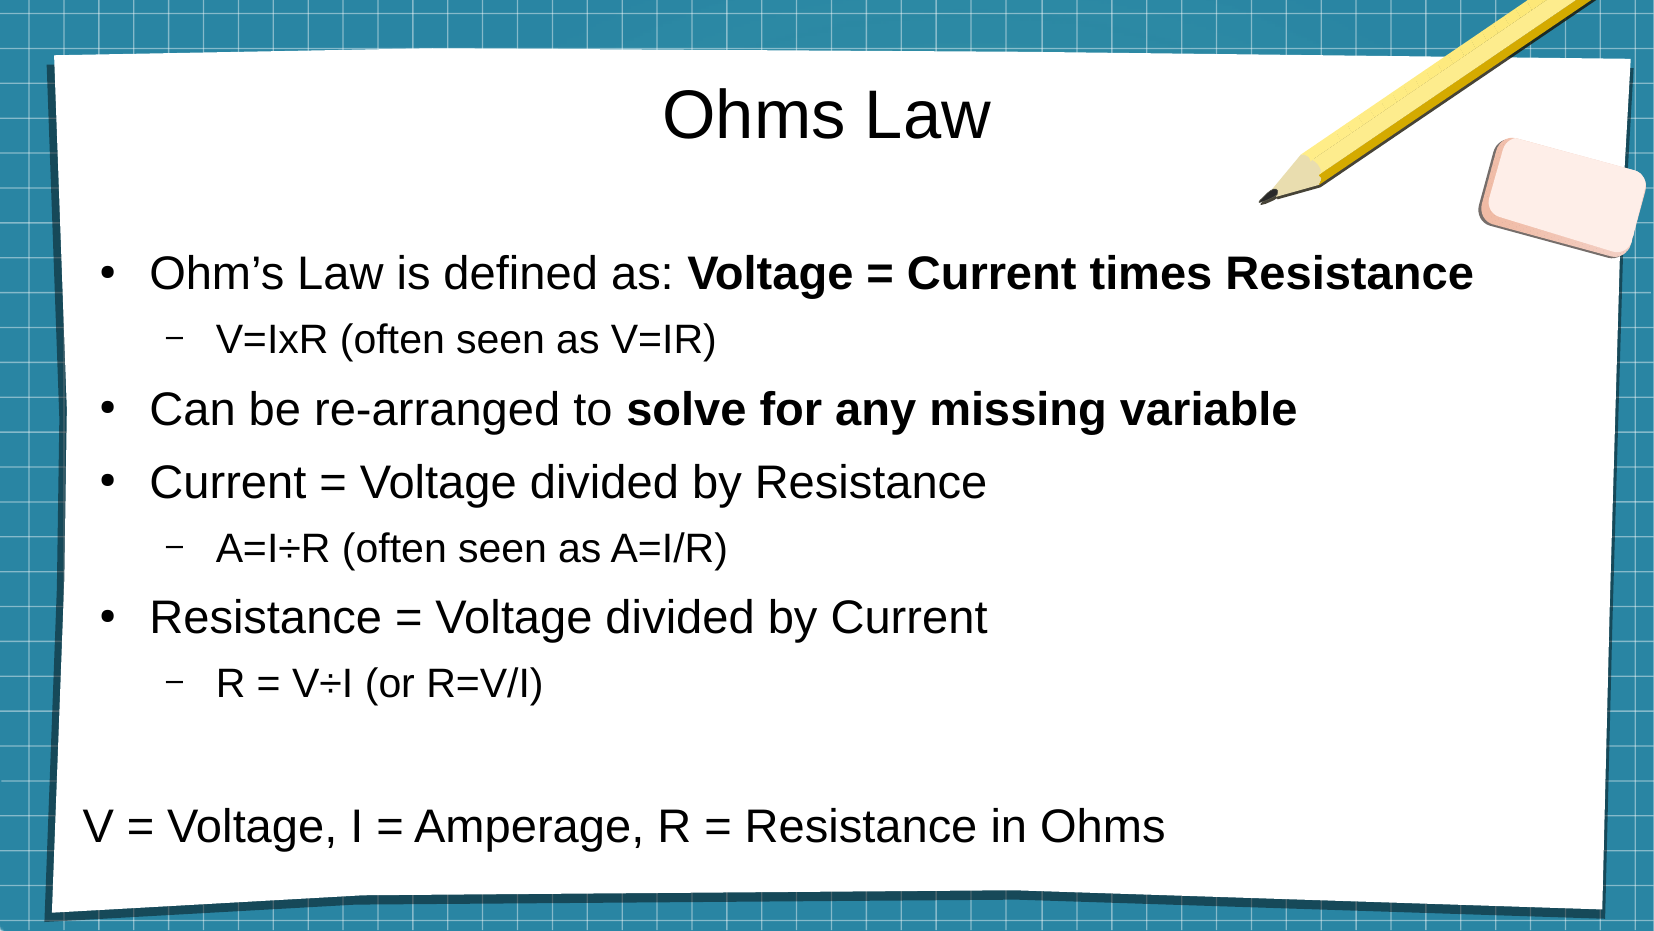

# Ohms Law
Ohm’s Law is defined as: Voltage = Current times Resistance
V=IxR (often seen as V=IR)
Can be re-arranged to solve for any missing variable
Current = Voltage divided by Resistance
A=I÷R (often seen as A=I/R)
Resistance = Voltage divided by Current
R = V÷I (or R=V/I)
V = Voltage, I = Amperage, R = Resistance in Ohms